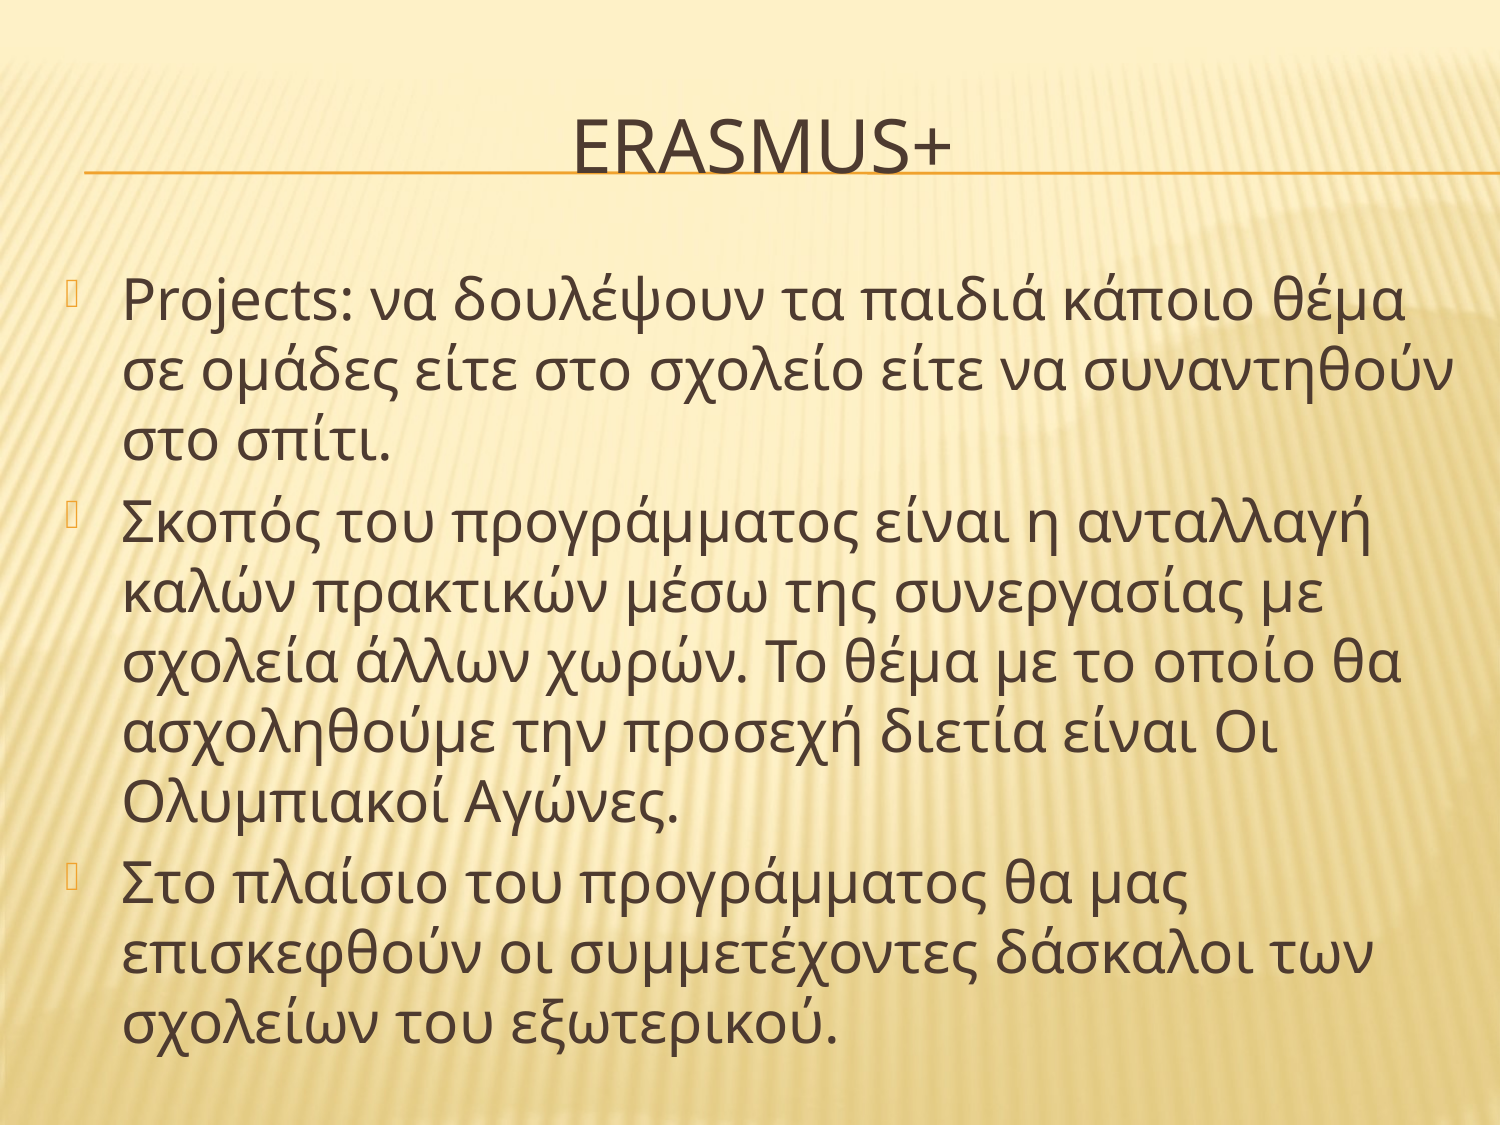

# Erasmus+
Projects: να δουλέψουν τα παιδιά κάποιο θέμα σε ομάδες είτε στο σχολείο είτε να συναντηθούν στο σπίτι.
Σκοπός του προγράμματος είναι η ανταλλαγή καλών πρακτικών μέσω της συνεργασίας με σχολεία άλλων χωρών. Το θέμα με το οποίο θα ασχοληθούμε την προσεχή διετία είναι Οι Ολυμπιακοί Αγώνες.
Στο πλαίσιο του προγράμματος θα μας επισκεφθούν οι συμμετέχοντες δάσκαλοι των σχολείων του εξωτερικού.